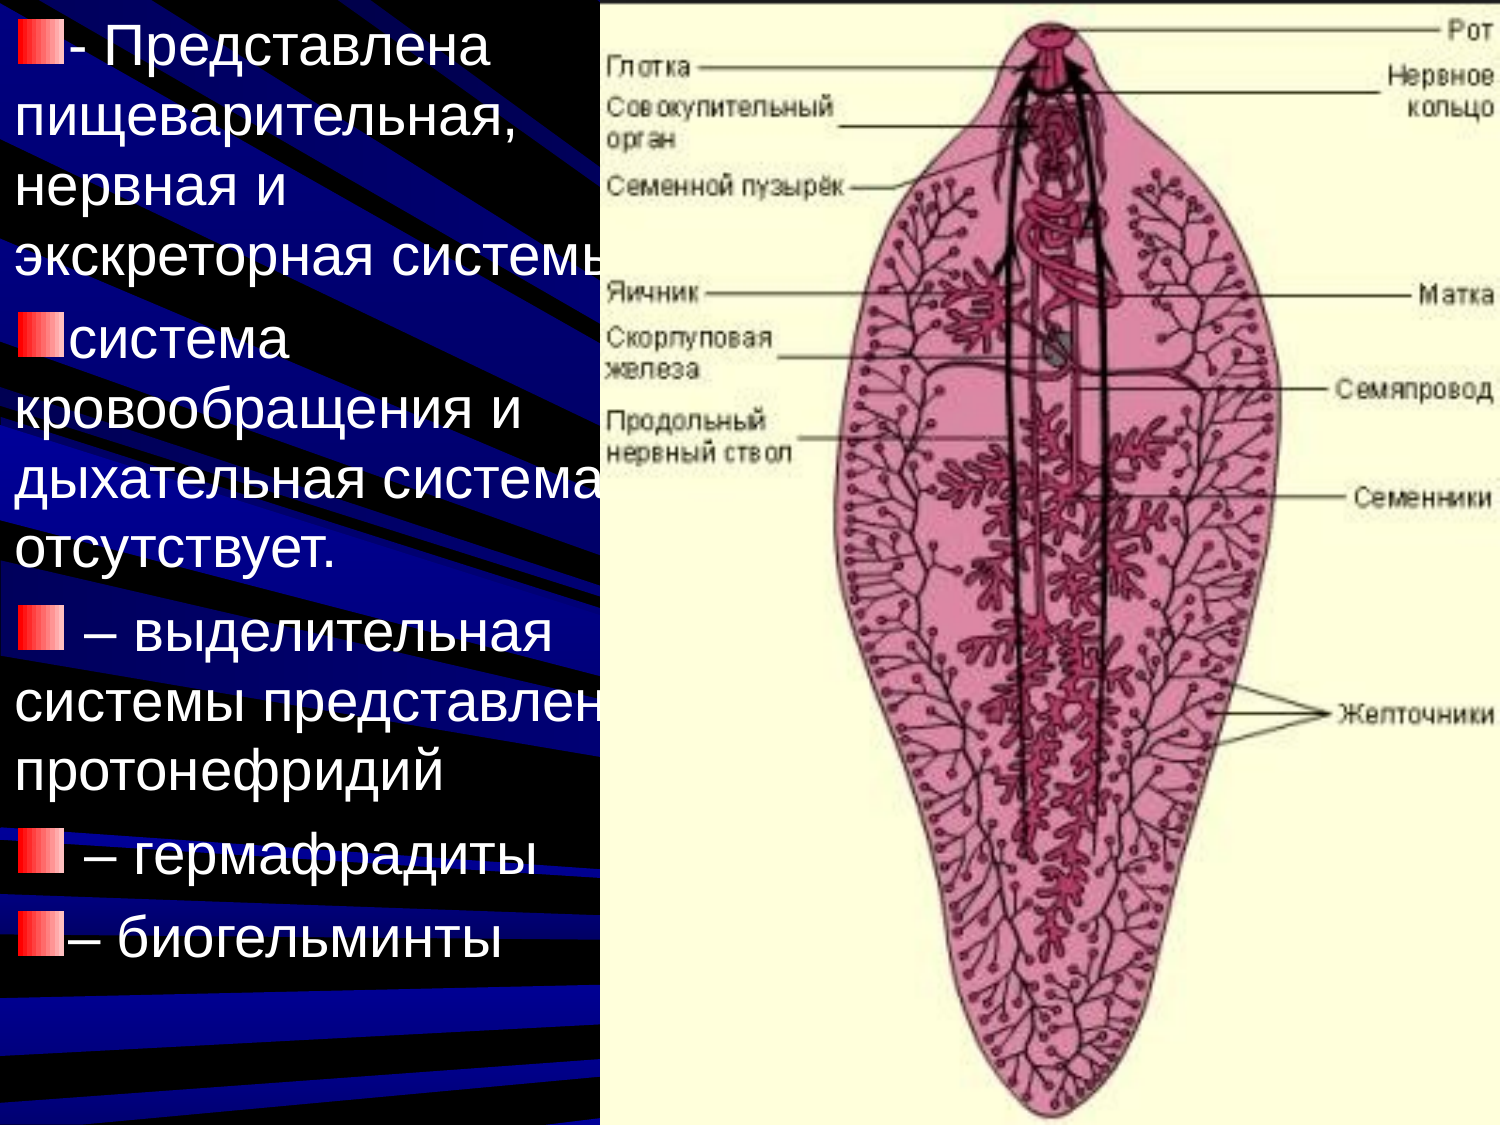

# - Представлена пищеварительная, нервная и экскреторная системы.
система кровообращения и дыхательная система отсутствует.
 – выделительная системы представлена протонефридий
 – гермафрадиты
– биогельминты